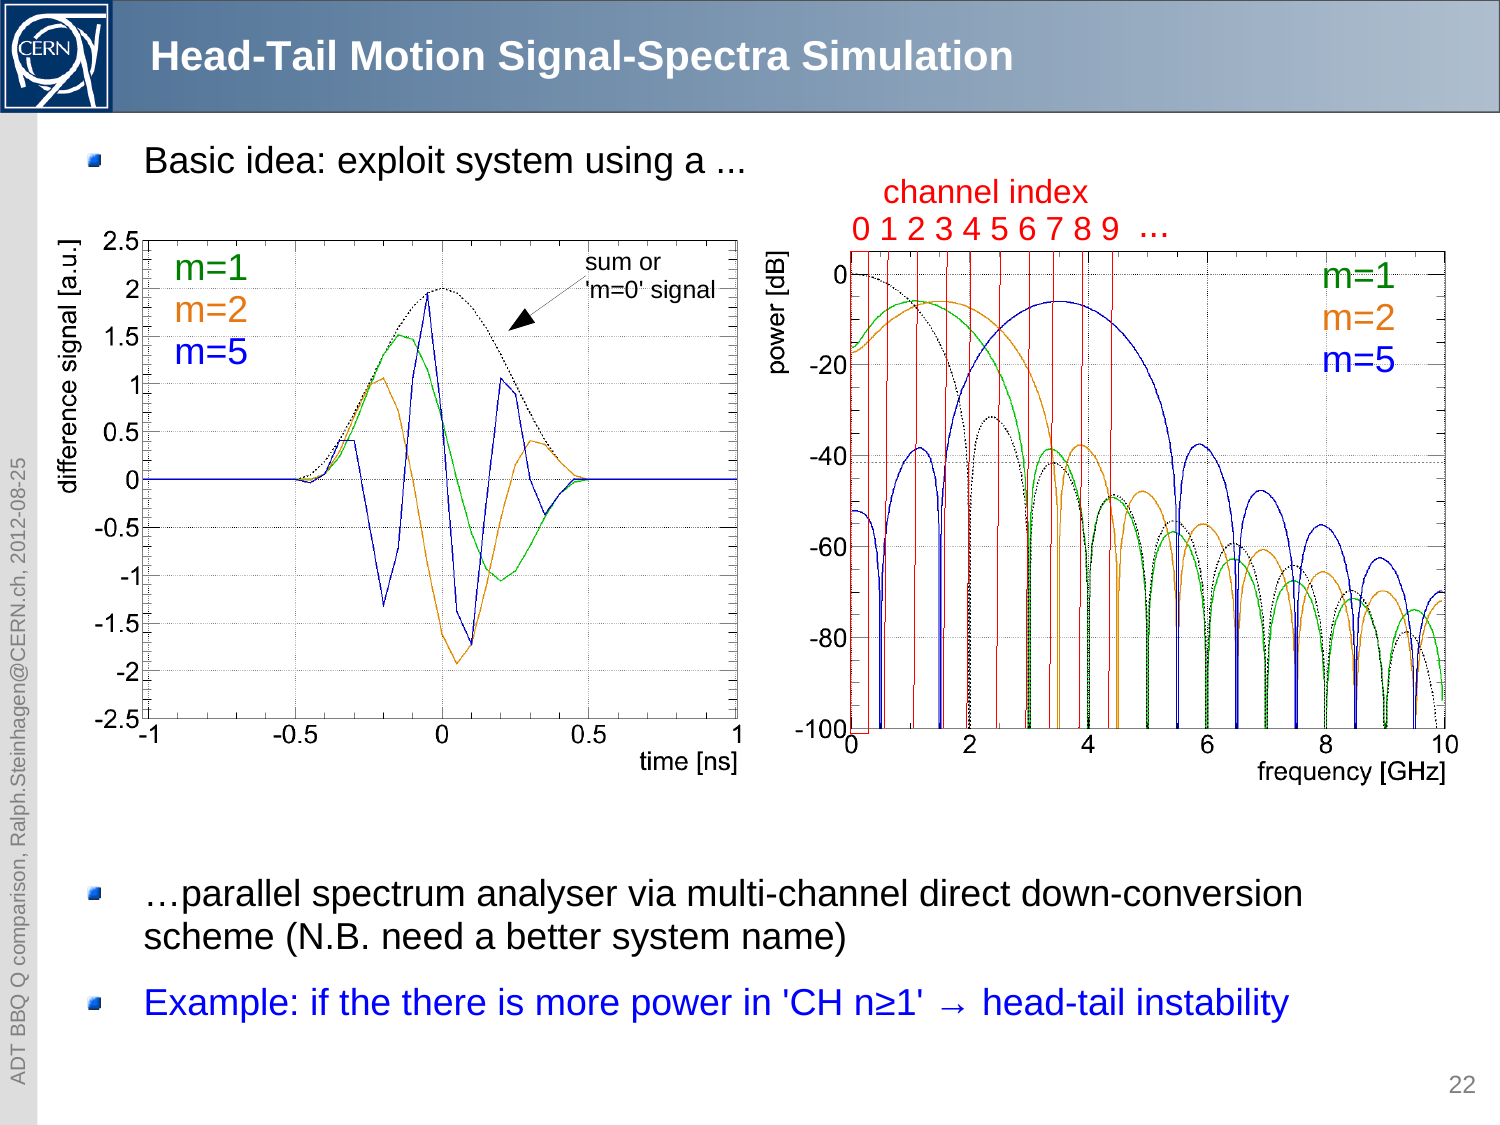

# Head-Tail Motion Signal-Spectra Simulation
Basic idea: exploit system using a ...
…parallel spectrum analyser via multi-channel direct down-conversion scheme (N.B. need a better system name)
Example: if the there is more power in 'CH n≥1' → head-tail instability
channel index
0 1 2 3 4 5 6 7 8 9
...
m=1
m=2
m=5
sum or
'm=0' signal
m=1
m=2
m=5